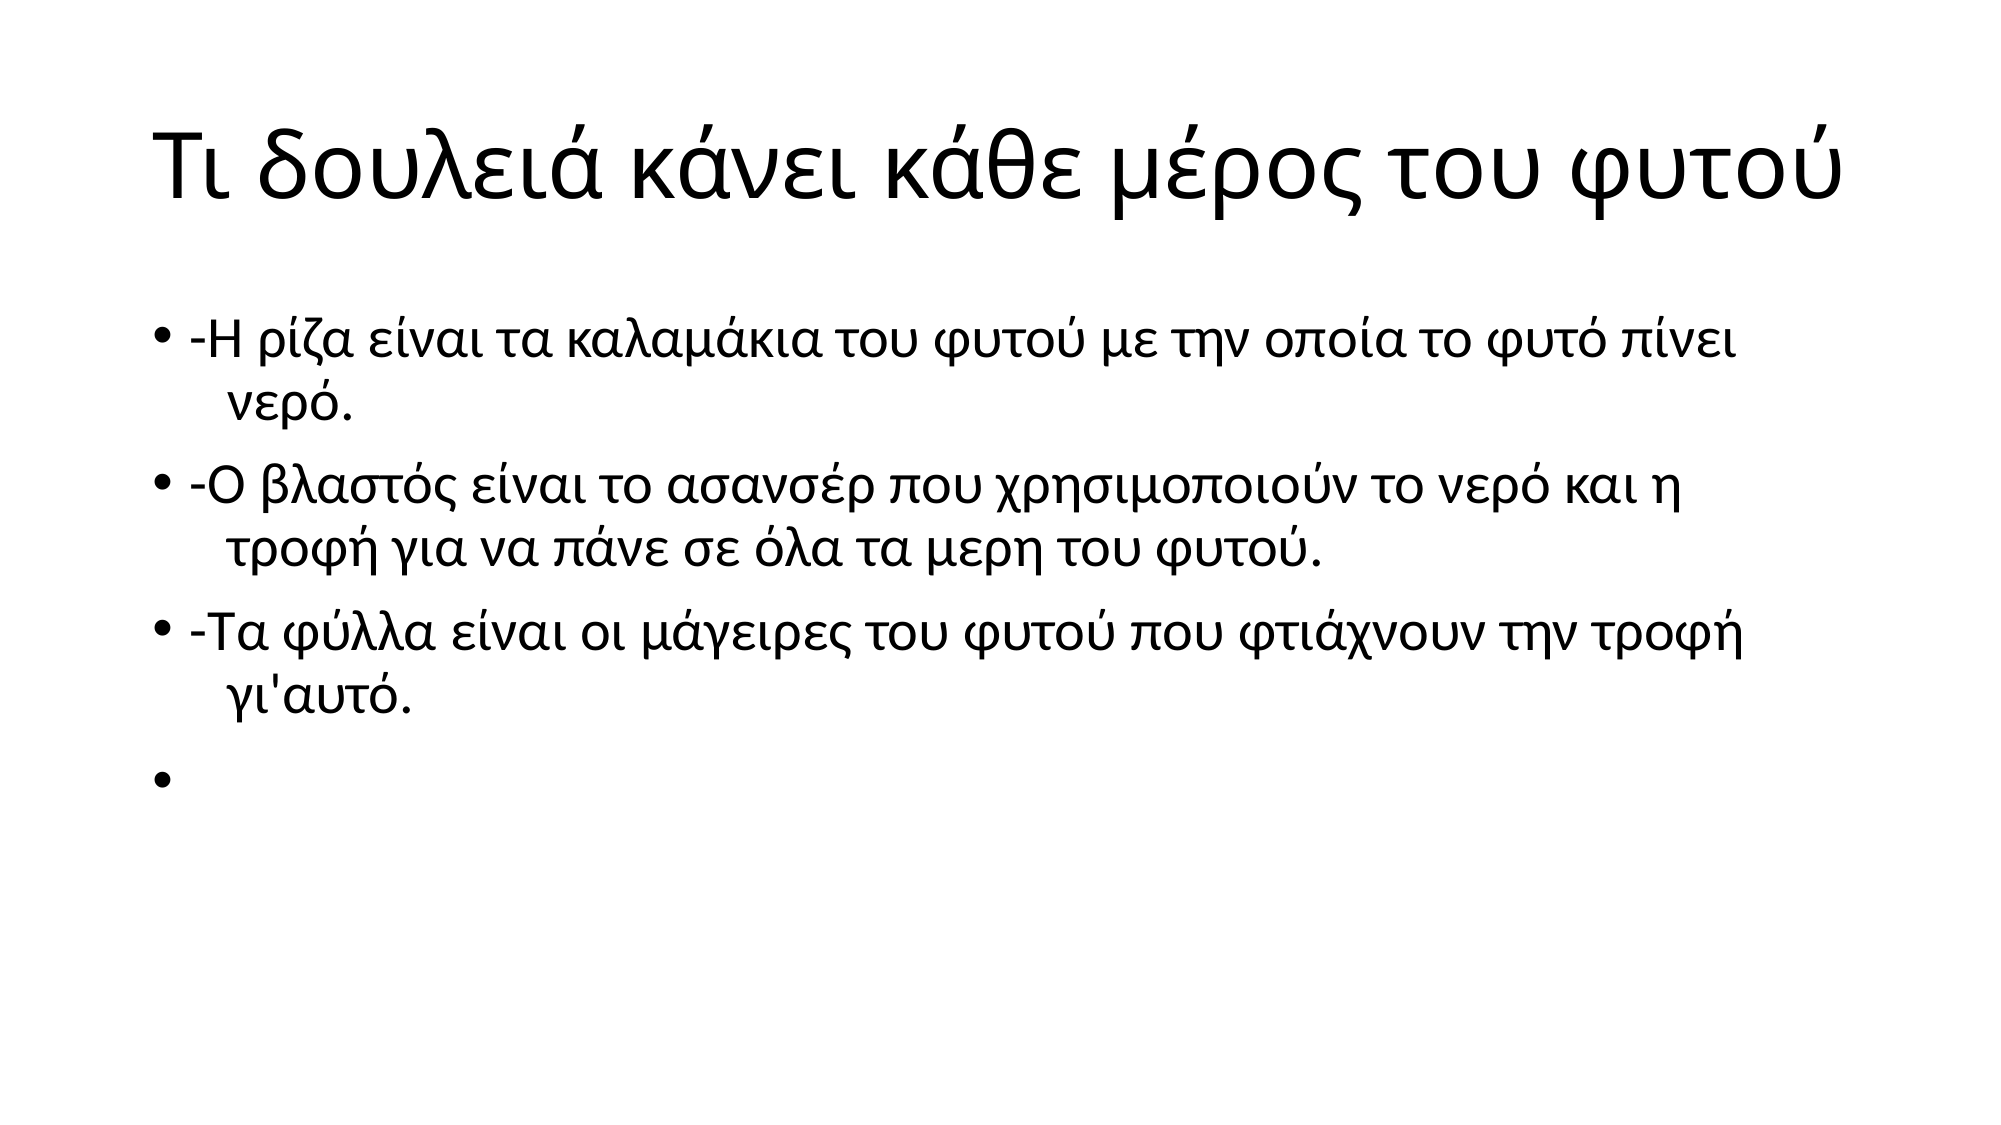

# Τι δουλειά κάνει κάθε μέρος του φυτού
-Η ρίζα είναι τα καλαμάκια του φυτού με την οποία το φυτό πίνει νερό.
-Ο βλαστός είναι το ασανσέρ που χρησιμοποιούν το νερό και η τροφή για να πάνε σε όλα τα μερη του φυτού.
-Τα φύλλα είναι οι μάγειρες του φυτού που φτιάχνουν την τροφή γι'αυτό.